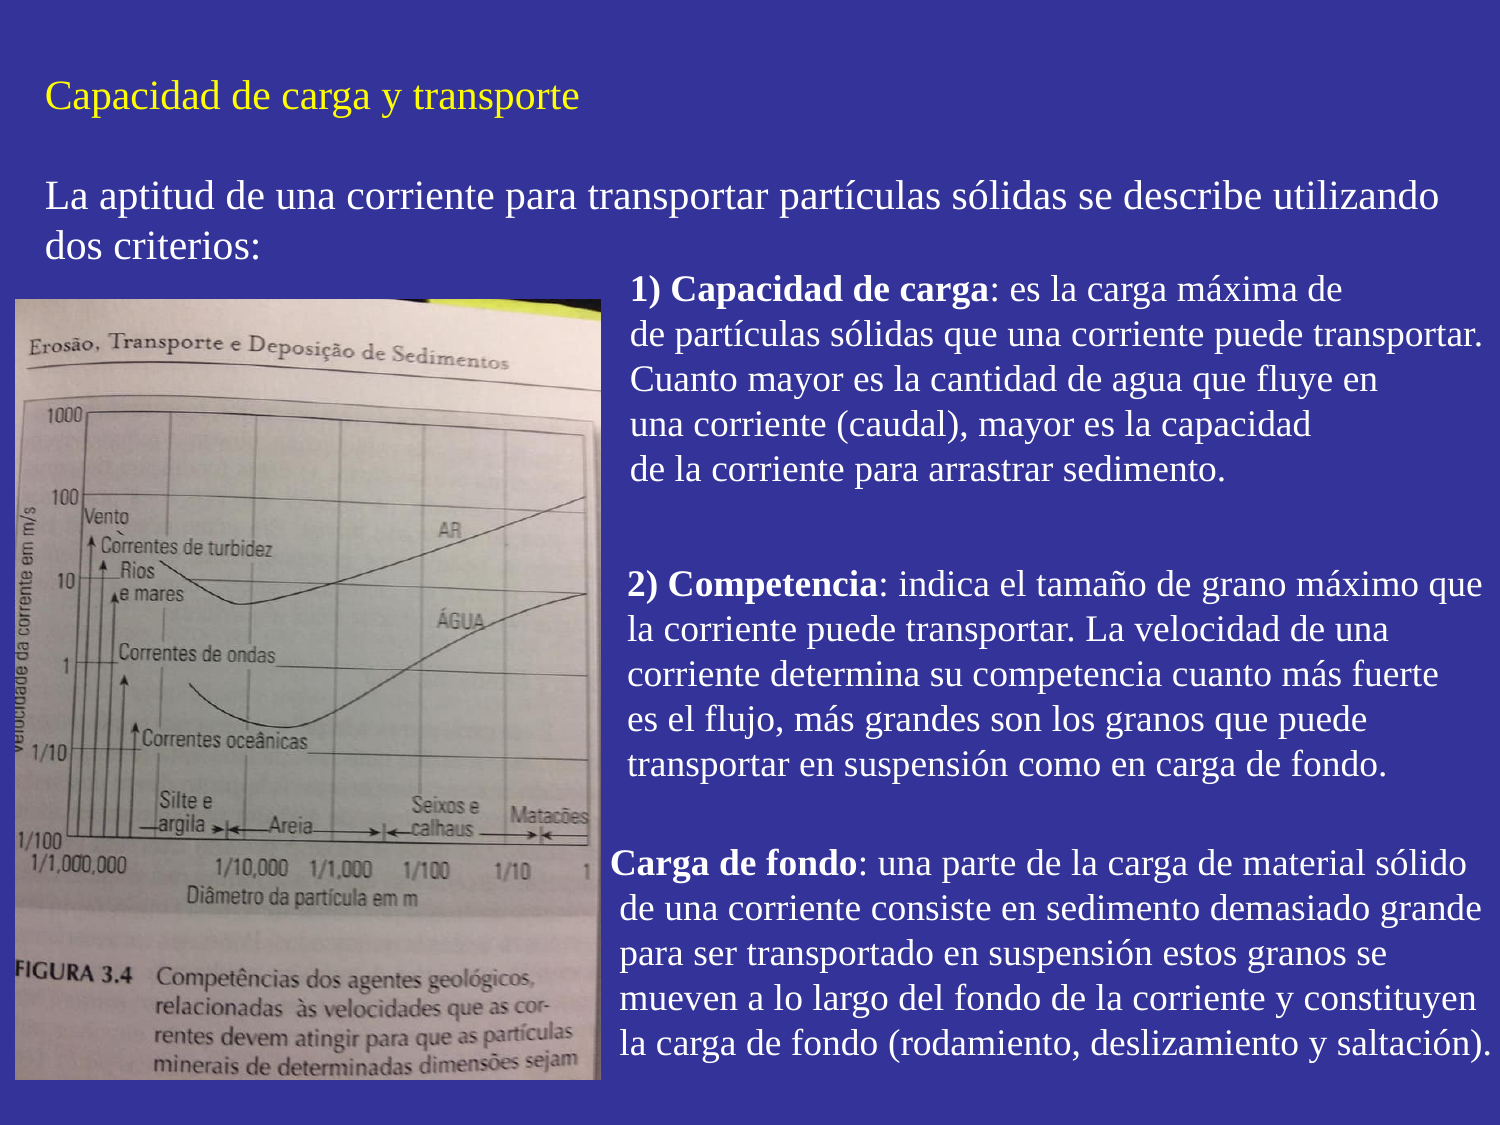

Capacidad de carga y transporte
La aptitud de una corriente para transportar partículas sólidas se describe utilizando
dos criterios:
1) Capacidad de carga: es la carga máxima de
de partículas sólidas que una corriente puede transportar.
Cuanto mayor es la cantidad de agua que fluye en
una corriente (caudal), mayor es la capacidad
de la corriente para arrastrar sedimento.
2) Competencia: indica el tamaño de grano máximo que
la corriente puede transportar. La velocidad de una
corriente determina su competencia cuanto más fuerte
es el flujo, más grandes son los granos que puede
transportar en suspensión como en carga de fondo.
Carga de fondo: una parte de la carga de material sólido
 de una corriente consiste en sedimento demasiado grande
 para ser transportado en suspensión estos granos se
 mueven a lo largo del fondo de la corriente y constituyen
 la carga de fondo (rodamiento, deslizamiento y saltación).